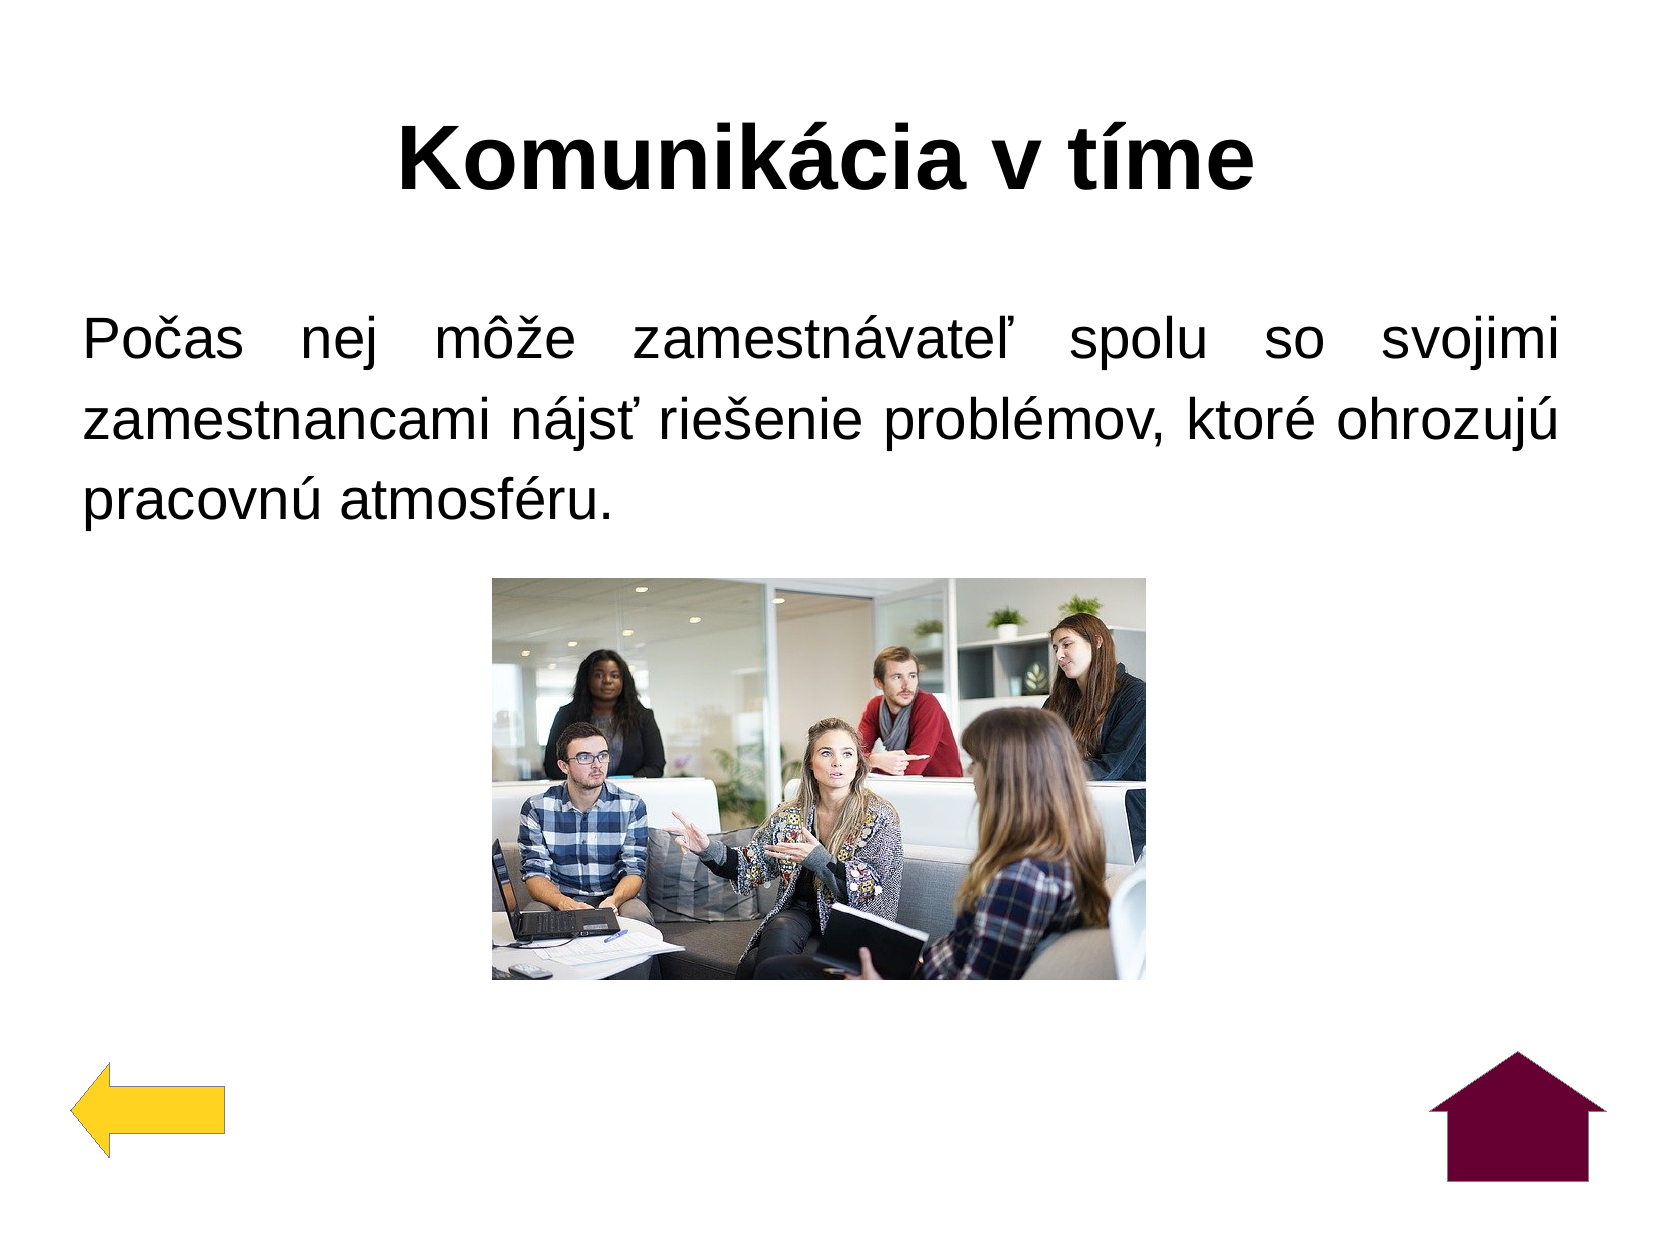

# Komunikácia v tíme
Počas nej môže zamestnávateľ spolu so svojimi zamestnancami nájsť riešenie problémov, ktoré ohrozujú pracovnú atmosféru.